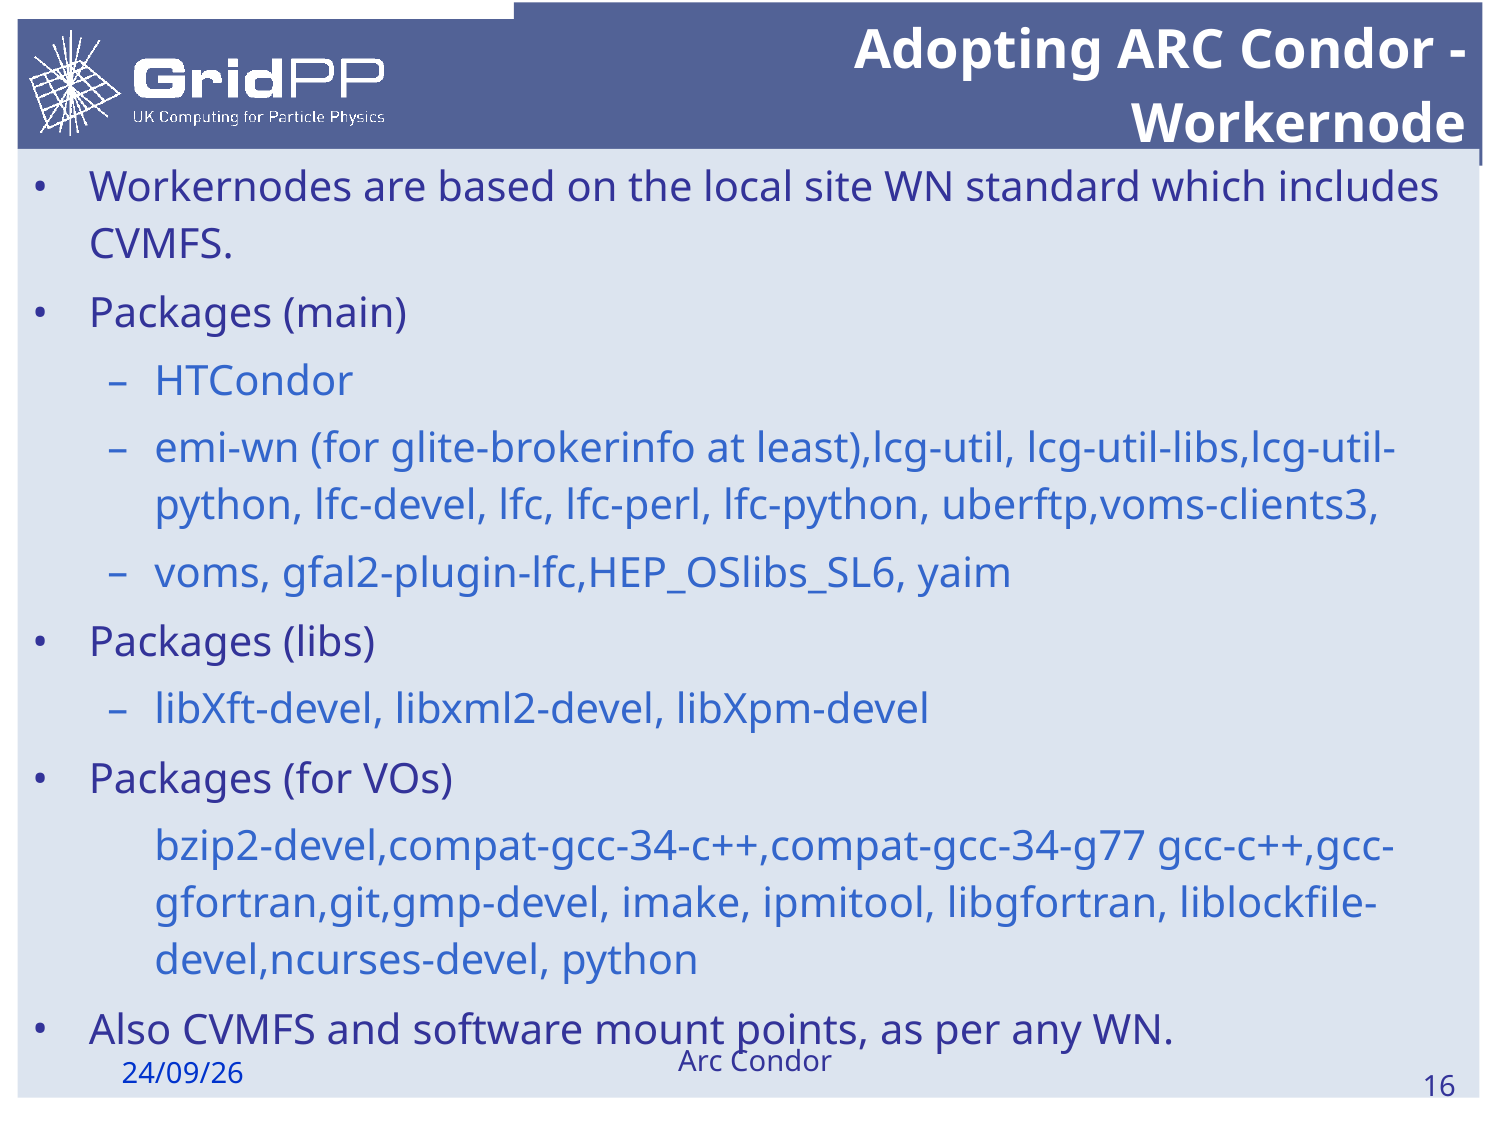

# Adopting ARC Condor - Workernode
Workernodes are based on the local site WN standard which includes CVMFS.
Packages (main)
HTCondor
emi-wn (for glite-brokerinfo at least),lcg-util, lcg-util-libs,lcg-util-python, lfc-devel, lfc, lfc-perl, lfc-python, uberftp,voms-clients3,
voms, gfal2-plugin-lfc,HEP_OSlibs_SL6, yaim
Packages (libs)
libXft-devel, libxml2-devel, libXpm-devel
Packages (for VOs)
bzip2-devel,compat-gcc-34-c++,compat-gcc-34-g77 gcc-c++,gcc-gfortran,git,gmp-devel, imake, ipmitool, libgfortran, liblockfile-devel,ncurses-devel, python
Also CVMFS and software mount points, as per any WN.
Arc Condor